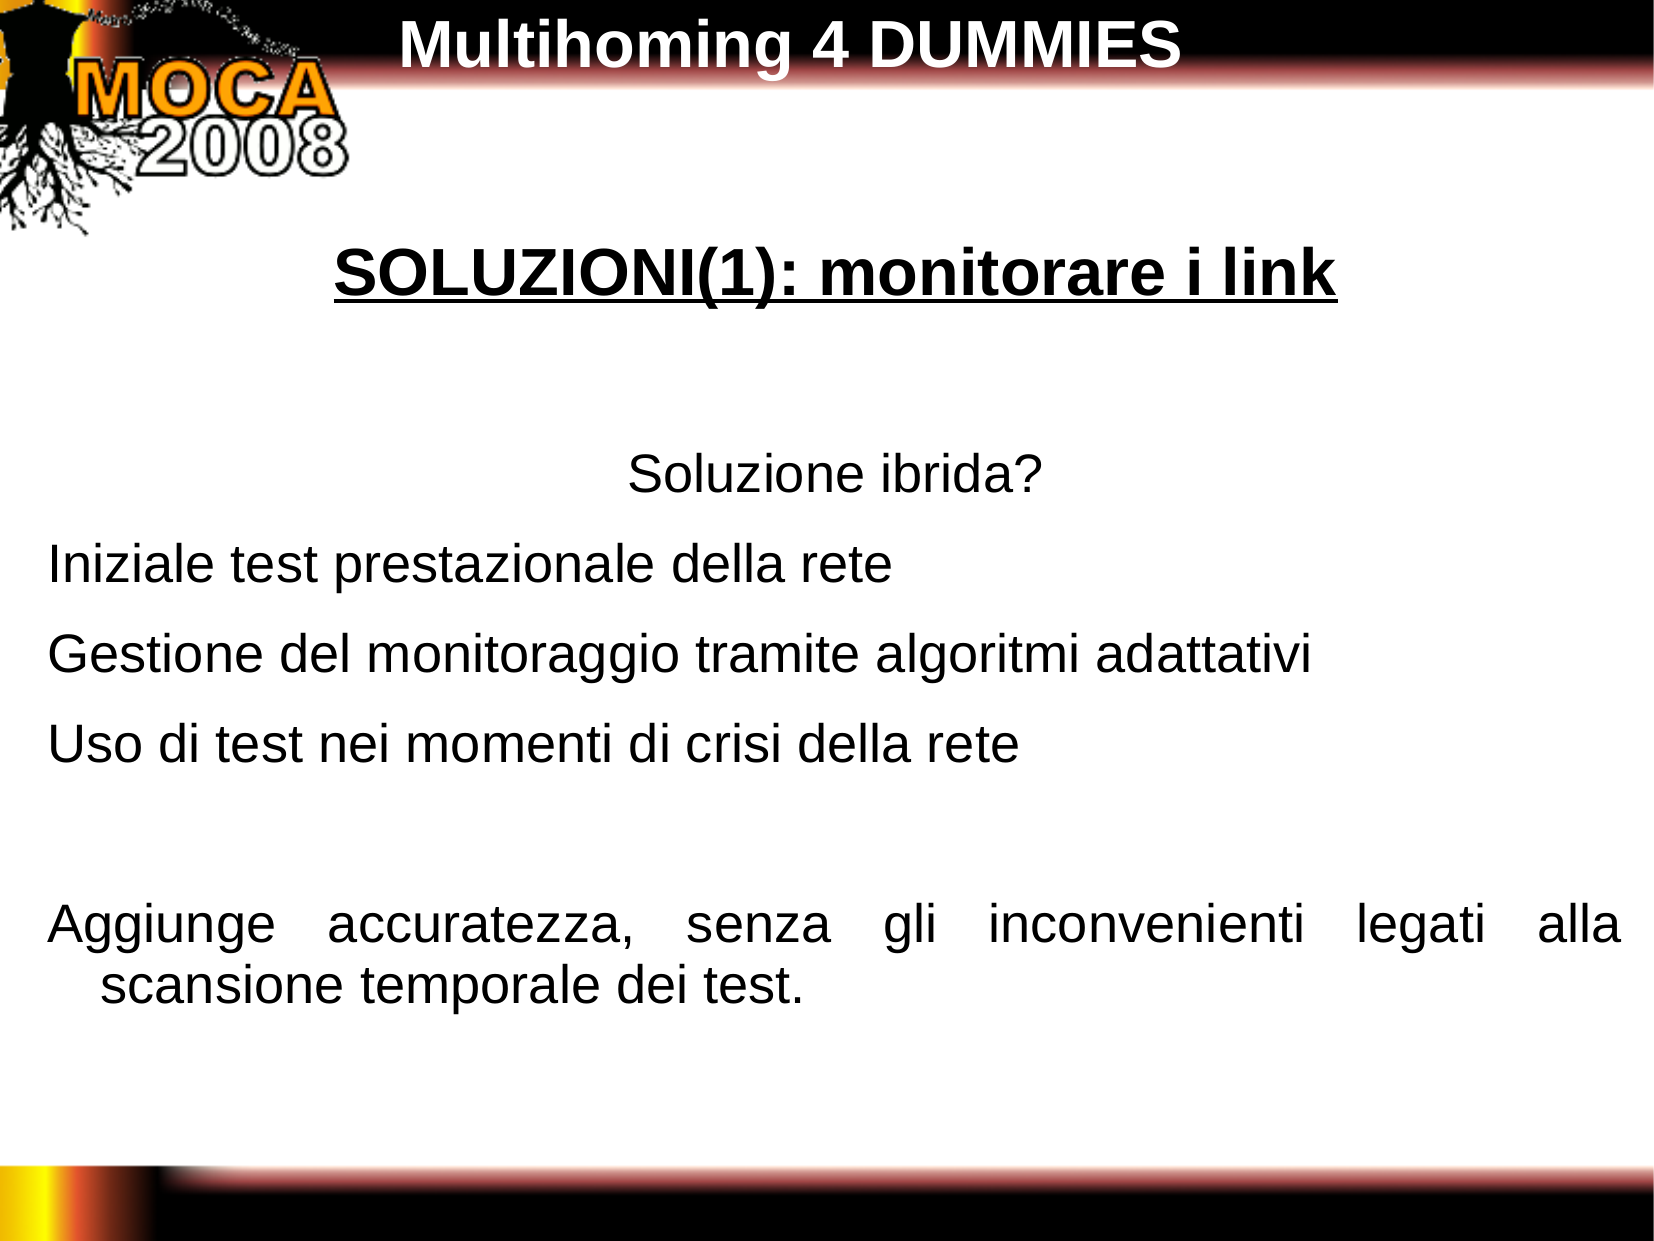

# Multihoming 4 DUMMIES
SOLUZIONI(1): monitorare i link
Soluzione ibrida?
Iniziale test prestazionale della rete
Gestione del monitoraggio tramite algoritmi adattativi
Uso di test nei momenti di crisi della rete
Aggiunge accuratezza, senza gli inconvenienti legati alla scansione temporale dei test.